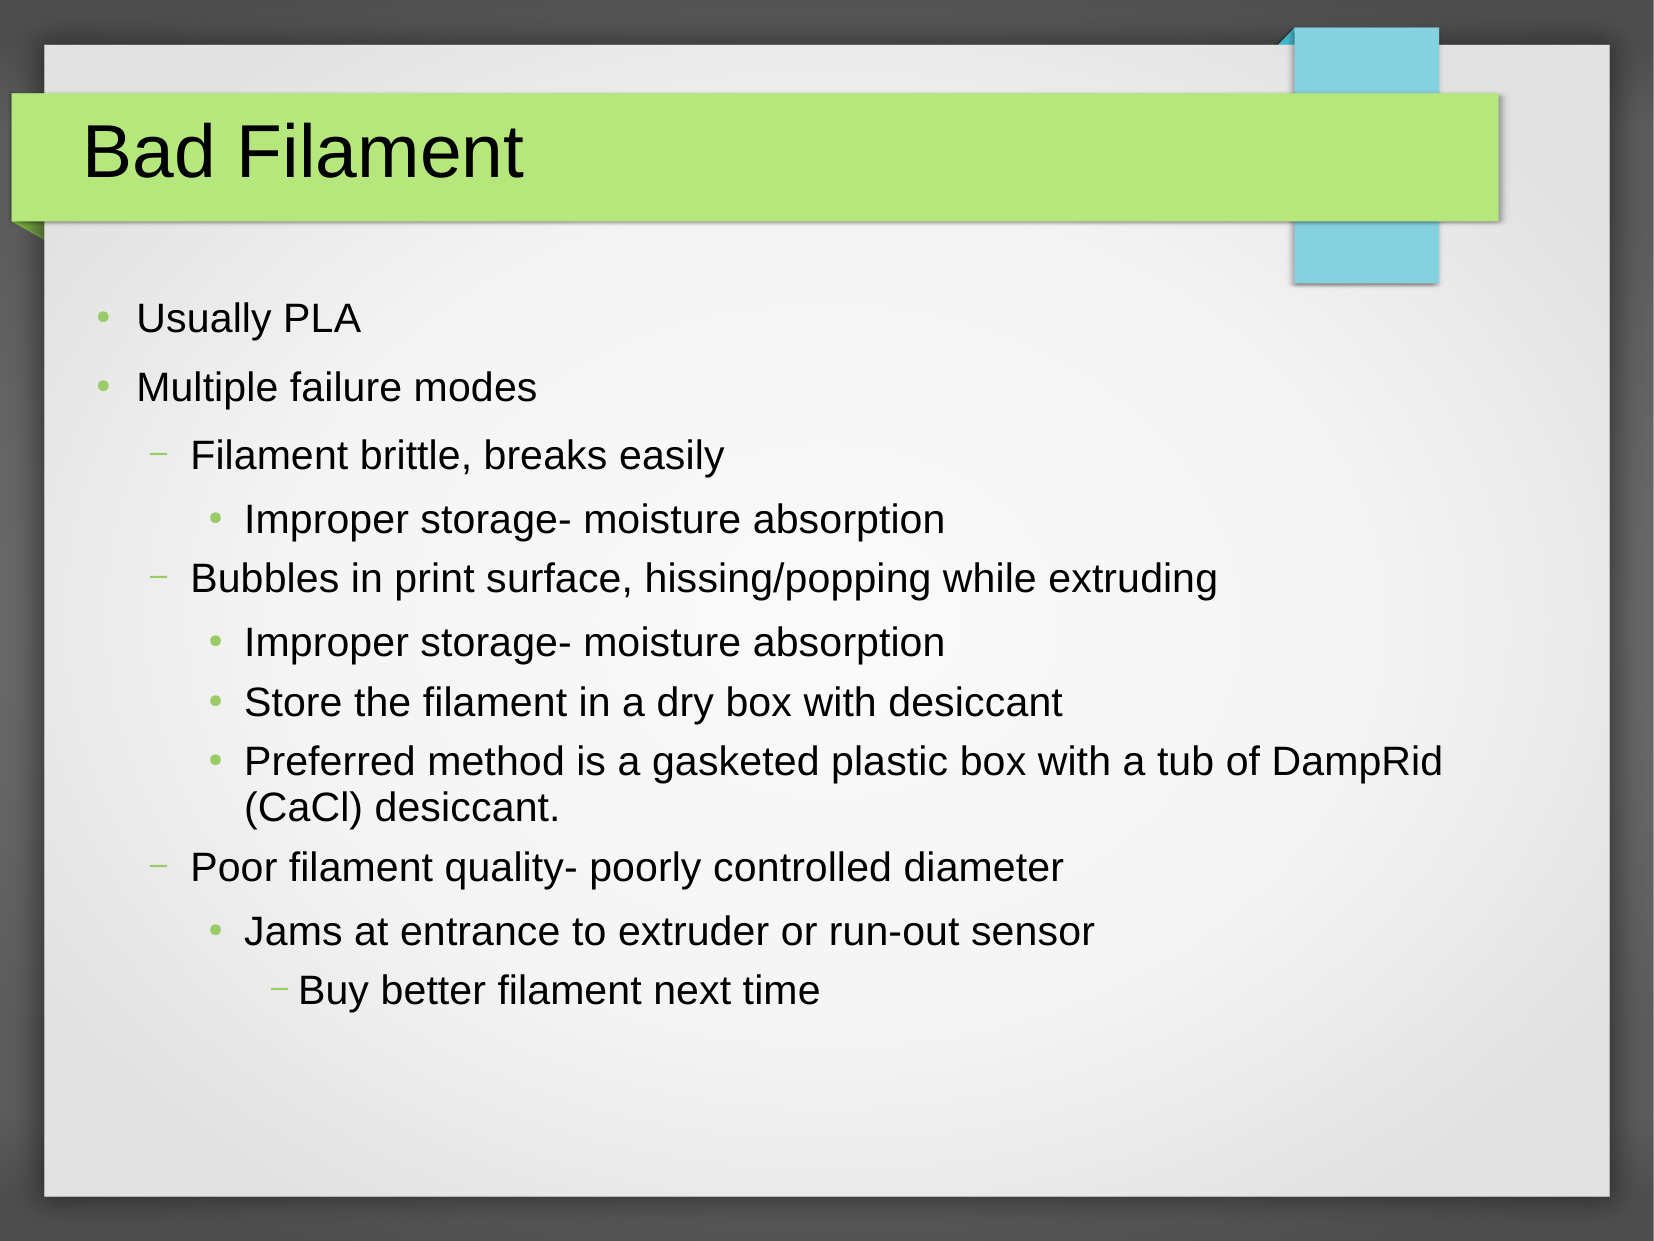

# Bad Filament
Usually PLA
Multiple failure modes
Filament brittle, breaks easily
Improper storage- moisture absorption
Bubbles in print surface, hissing/popping while extruding
Improper storage- moisture absorption
Store the filament in a dry box with desiccant
Preferred method is a gasketed plastic box with a tub of DampRid (CaCl) desiccant.
Poor filament quality- poorly controlled diameter
Jams at entrance to extruder or run-out sensor
Buy better filament next time